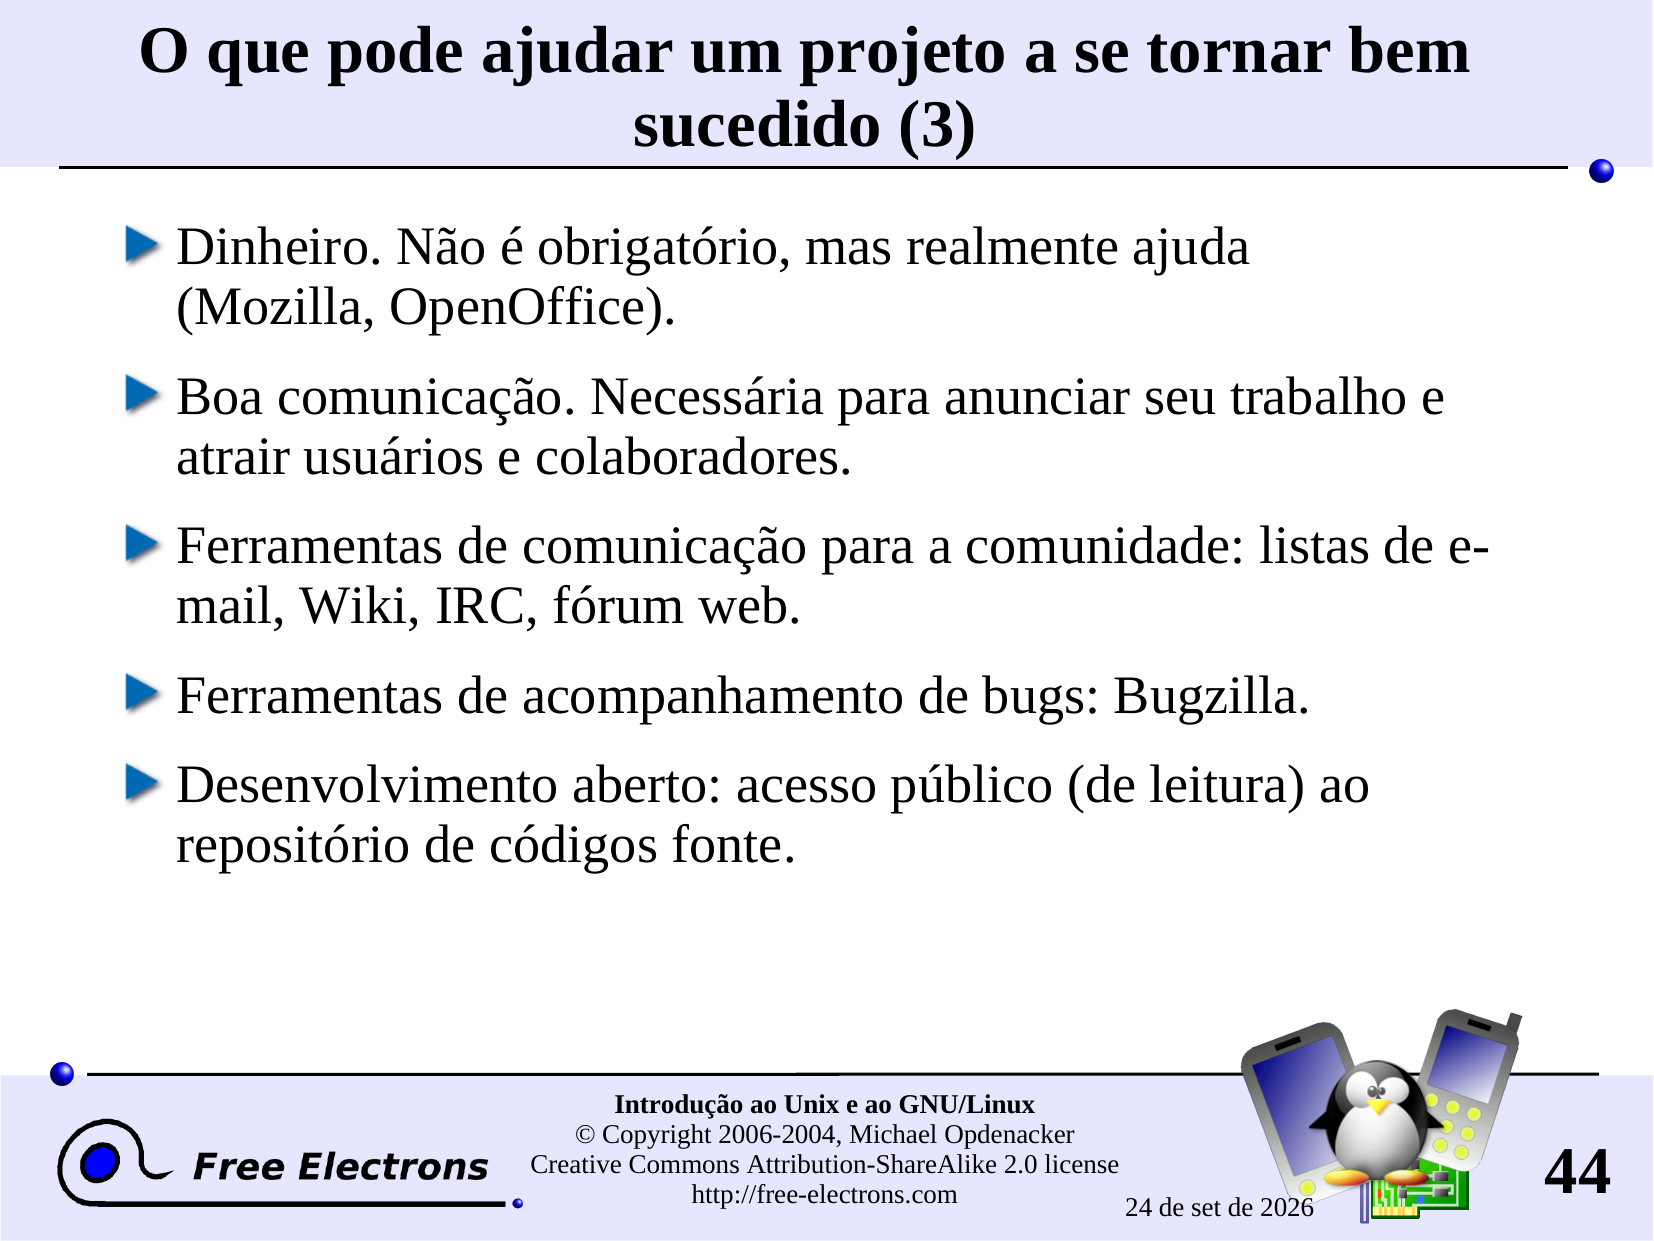

# O que pode ajudar um projeto a se tornar bem sucedido (3)
Dinheiro. Não é obrigatório, mas realmente ajuda
(Mozilla, OpenOffice).
Boa comunicação. Necessária para anunciar seu trabalho e atrair usuários e colaboradores.
Ferramentas de comunicação para a comunidade: listas de e-mail, Wiki, IRC, fórum web.
Ferramentas de acompanhamento de bugs: Bugzilla.
Desenvolvimento aberto: acesso público (de leitura) ao repositório de códigos fonte.